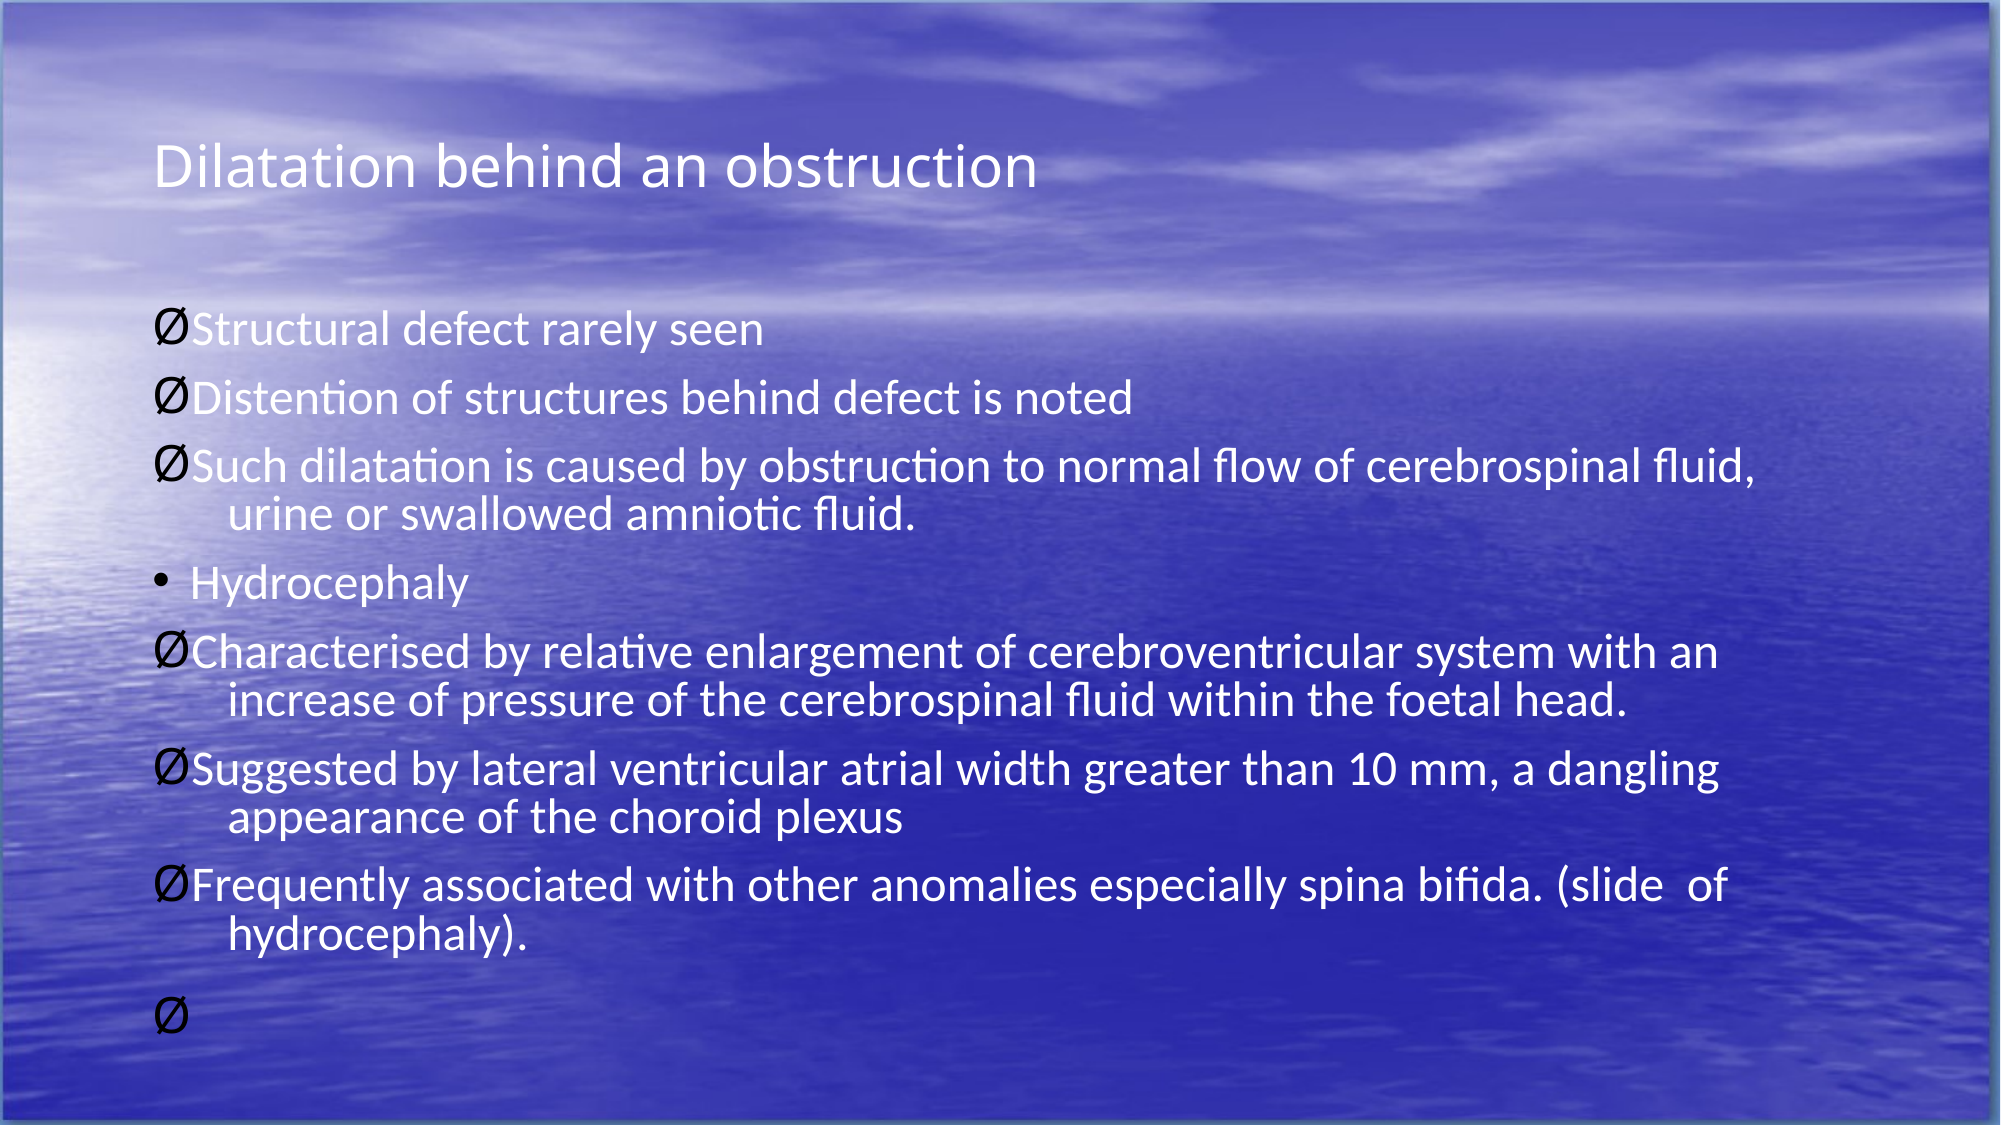

# Dilatation behind an obstruction
Structural defect rarely seen
Distention of structures behind defect is noted
Such dilatation is caused by obstruction to normal flow of cerebrospinal fluid, urine or swallowed amniotic fluid.
Hydrocephaly
Characterised by relative enlargement of cerebroventricular system with an increase of pressure of the cerebrospinal fluid within the foetal head.
Suggested by lateral ventricular atrial width greater than 10 mm, a dangling appearance of the choroid plexus
Frequently associated with other anomalies especially spina bifida. (slide of hydrocephaly).